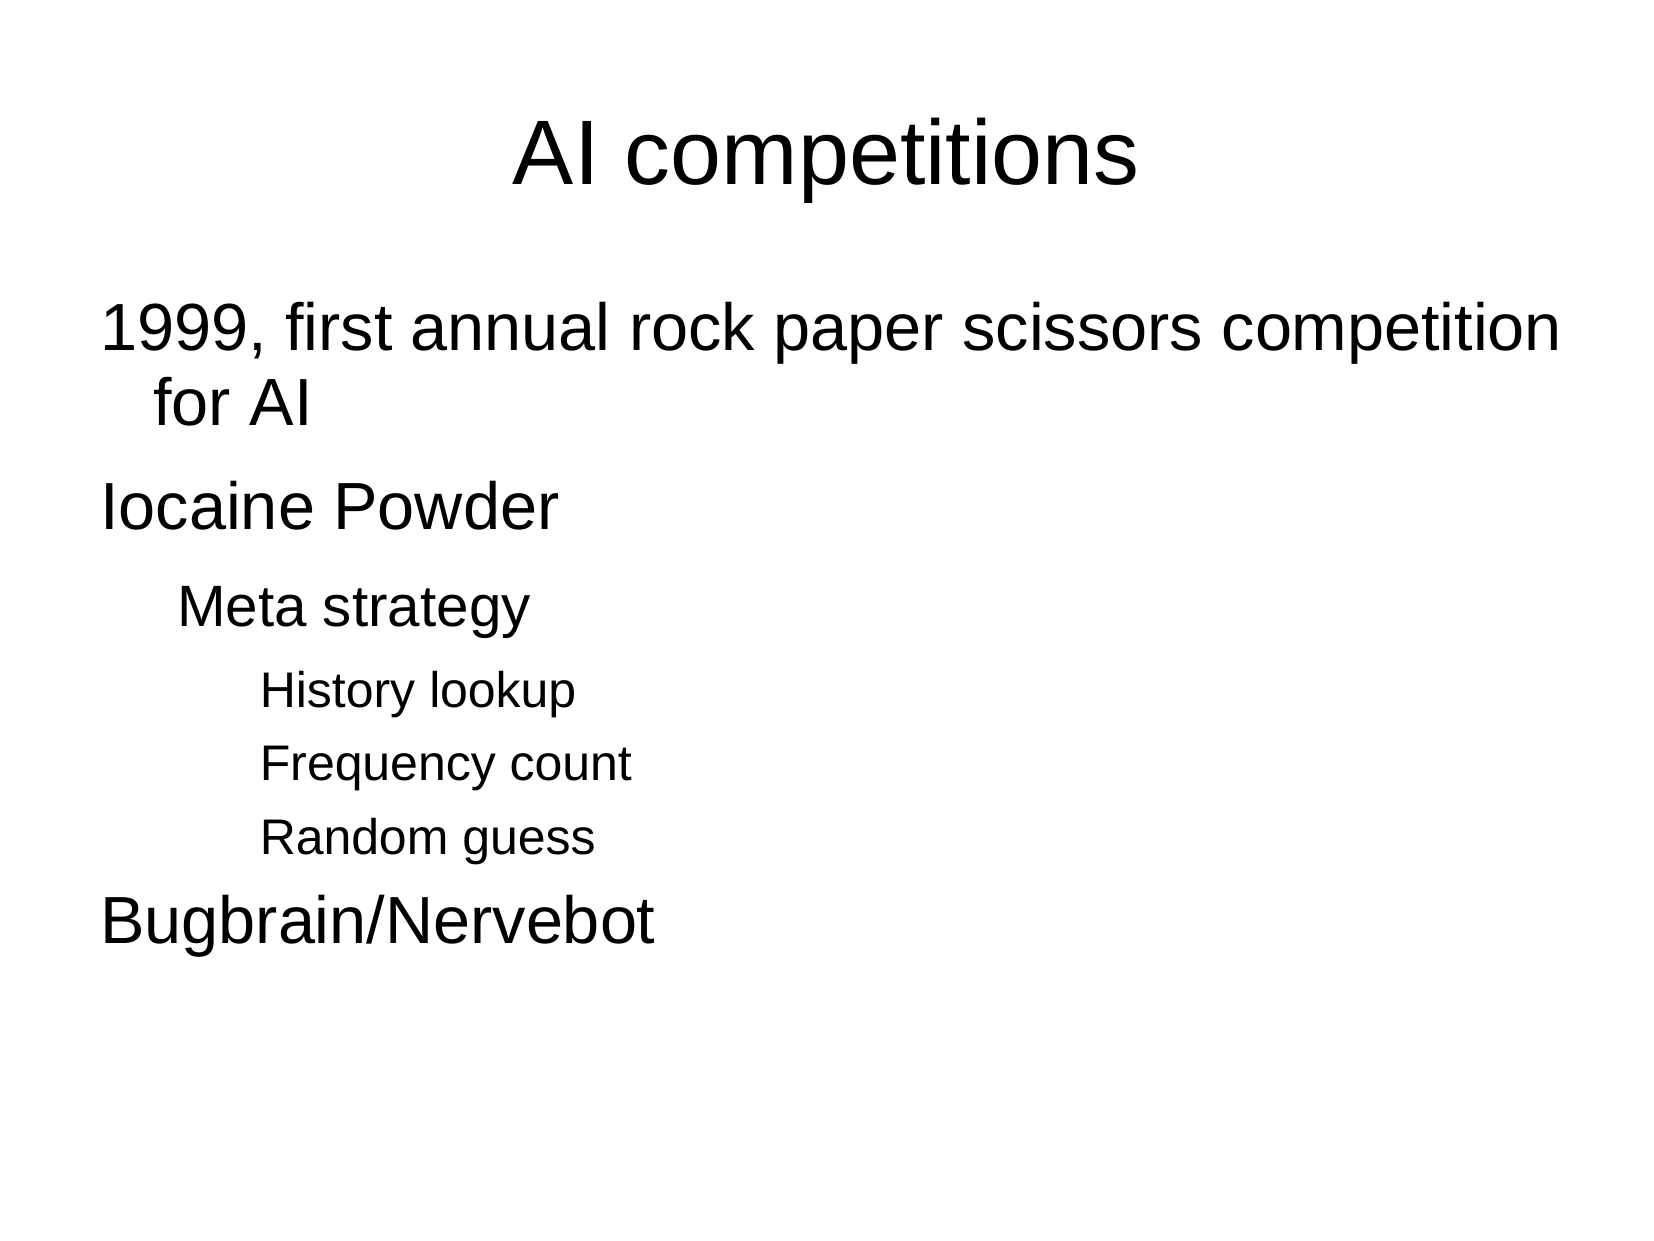

# AI competitions
1999, first annual rock paper scissors competition for AI
Iocaine Powder
Meta strategy
History lookup
Frequency count
Random guess
Bugbrain/Nervebot